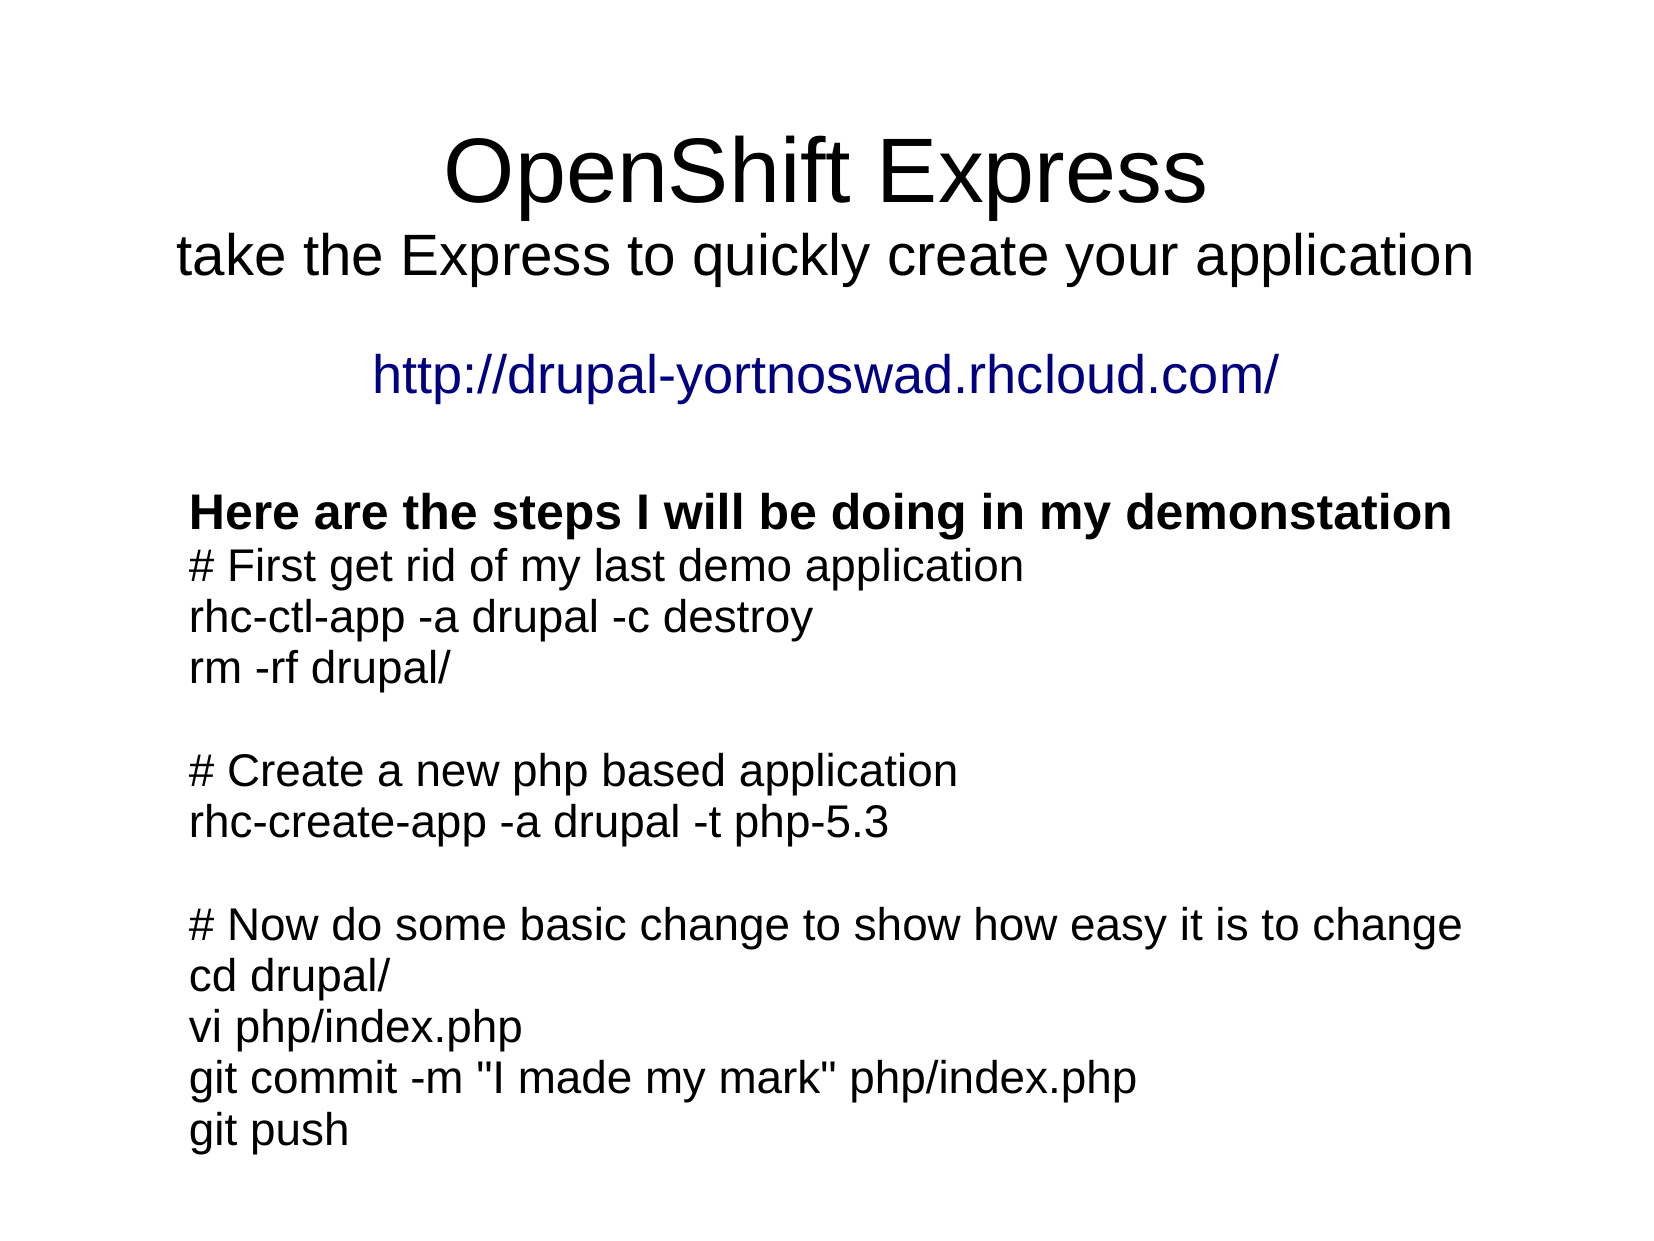

OpenShift Express
take the Express to quickly create your application
http://drupal-yortnoswad.rhcloud.com/
Here are the steps I will be doing in my demonstation
# First get rid of my last demo application
rhc-ctl-app -a drupal -c destroy
rm -rf drupal/
# Create a new php based application
rhc-create-app -a drupal -t php-5.3
# Now do some basic change to show how easy it is to change
cd drupal/
vi php/index.php
git commit -m "I made my mark" php/index.php
git push